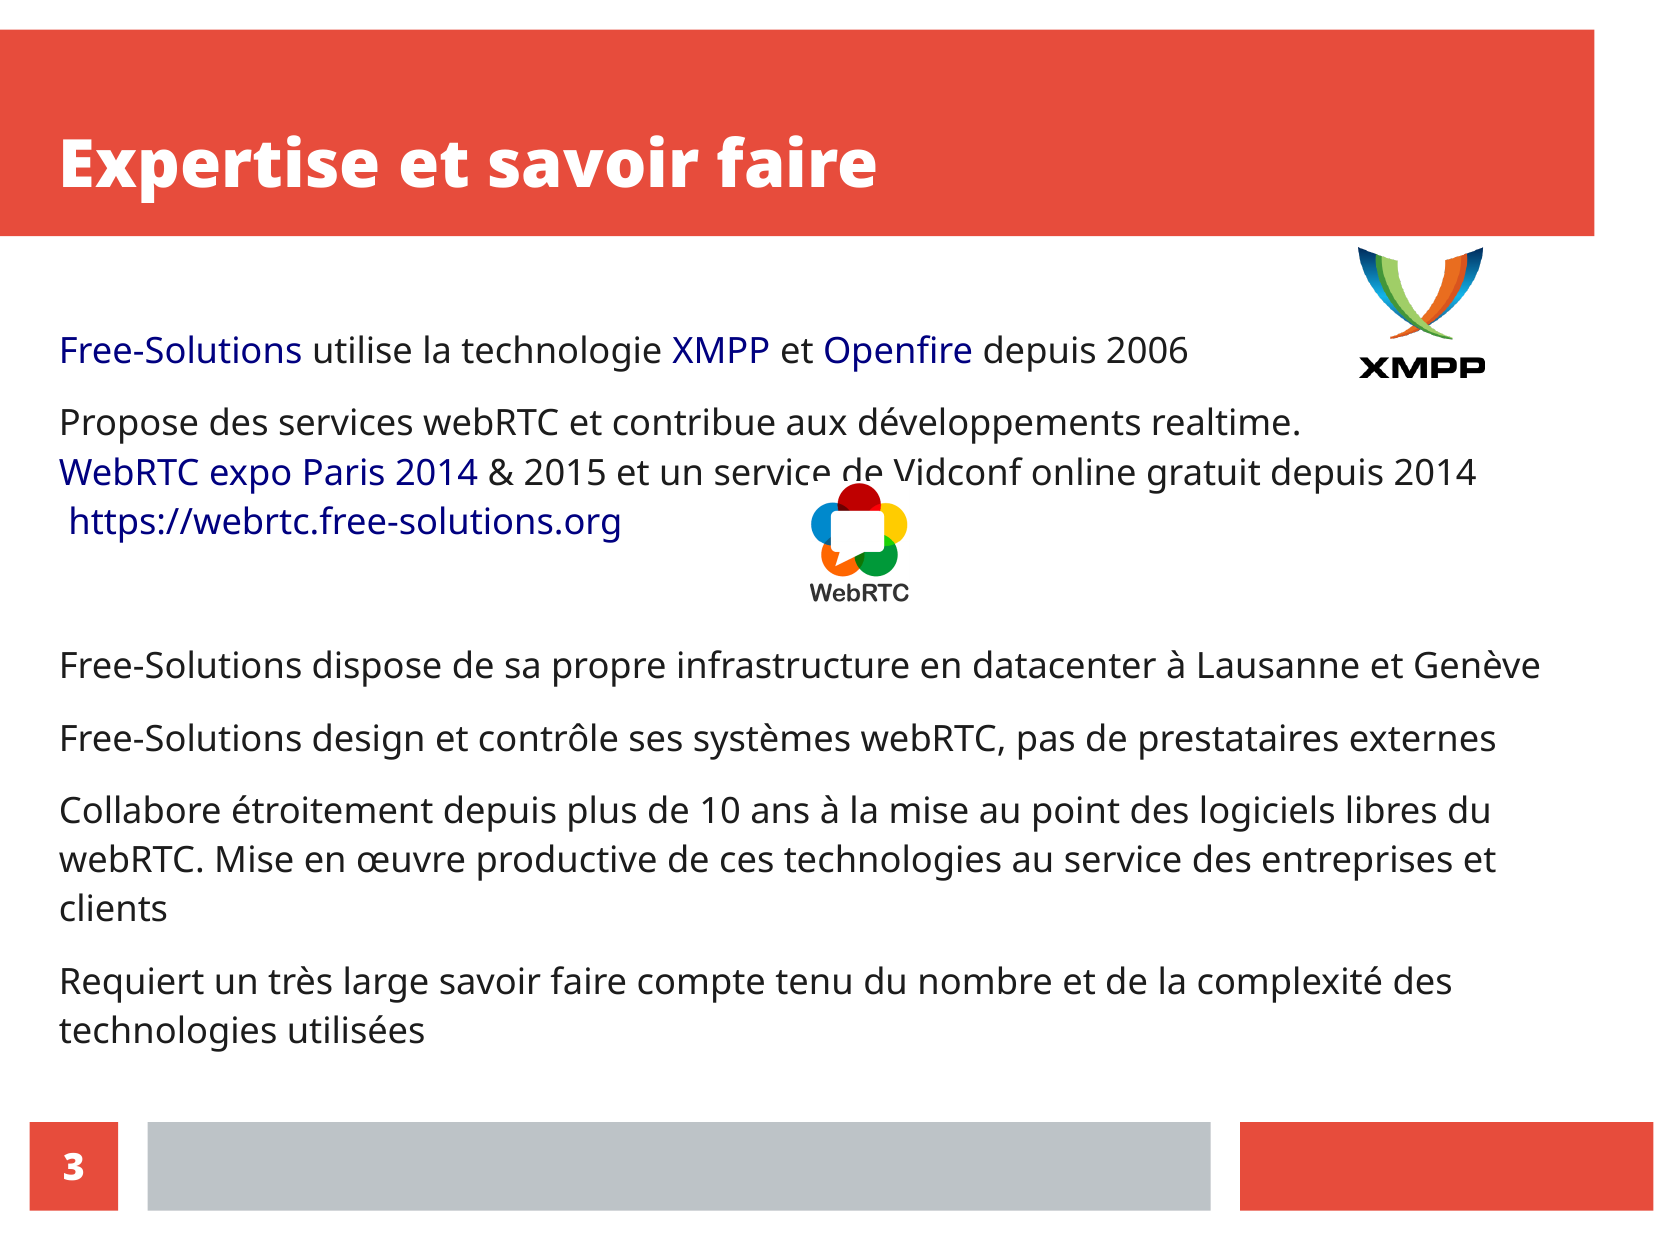

# Expertise et savoir faire
Free-Solutions utilise la technologie XMPP et Openfire depuis 2006
Propose des services webRTC et contribue aux développements realtime. WebRTC expo Paris 2014 & 2015 et un service de Vidconf online gratuit depuis 2014 https://webrtc.free-solutions.org
Free-Solutions dispose de sa propre infrastructure en datacenter à Lausanne et Genève
Free-Solutions design et contrôle ses systèmes webRTC, pas de prestataires externes
Collabore étroitement depuis plus de 10 ans à la mise au point des logiciels libres du webRTC. Mise en œuvre productive de ces technologies au service des entreprises et clients
Requiert un très large savoir faire compte tenu du nombre et de la complexité des technologies utilisées
3